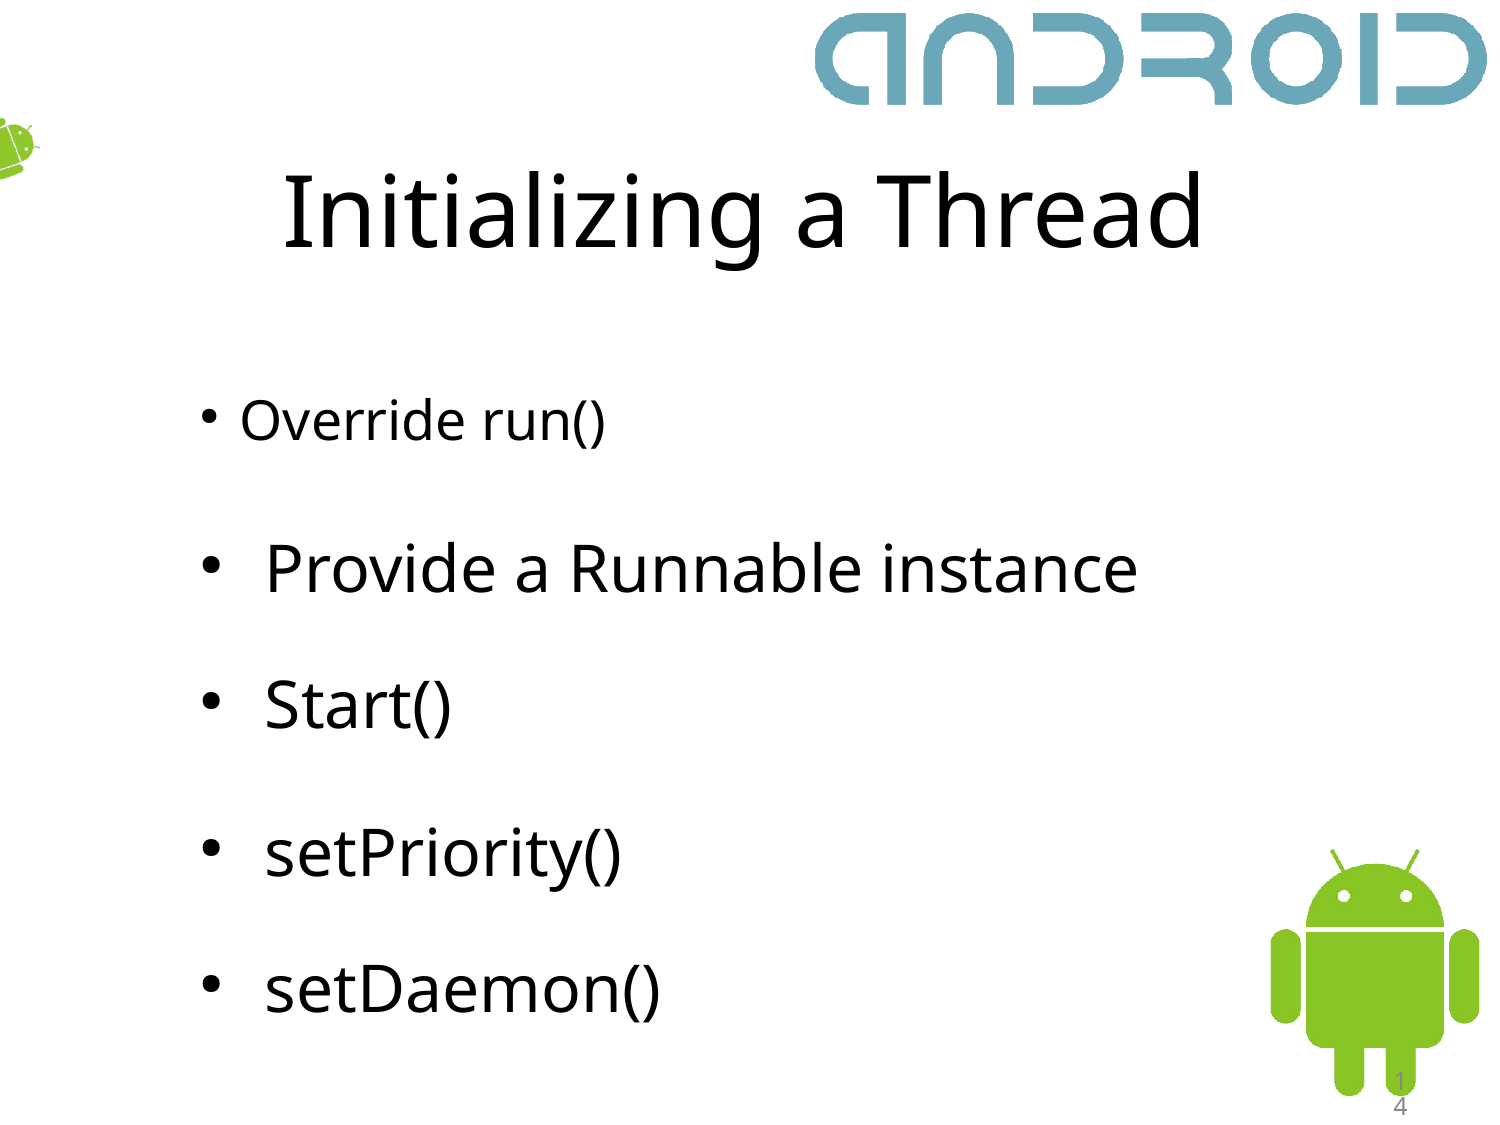

# Initializing a Thread
Override run()
 Provide a Runnable instance
 Start()
 setPriority()
 setDaemon()